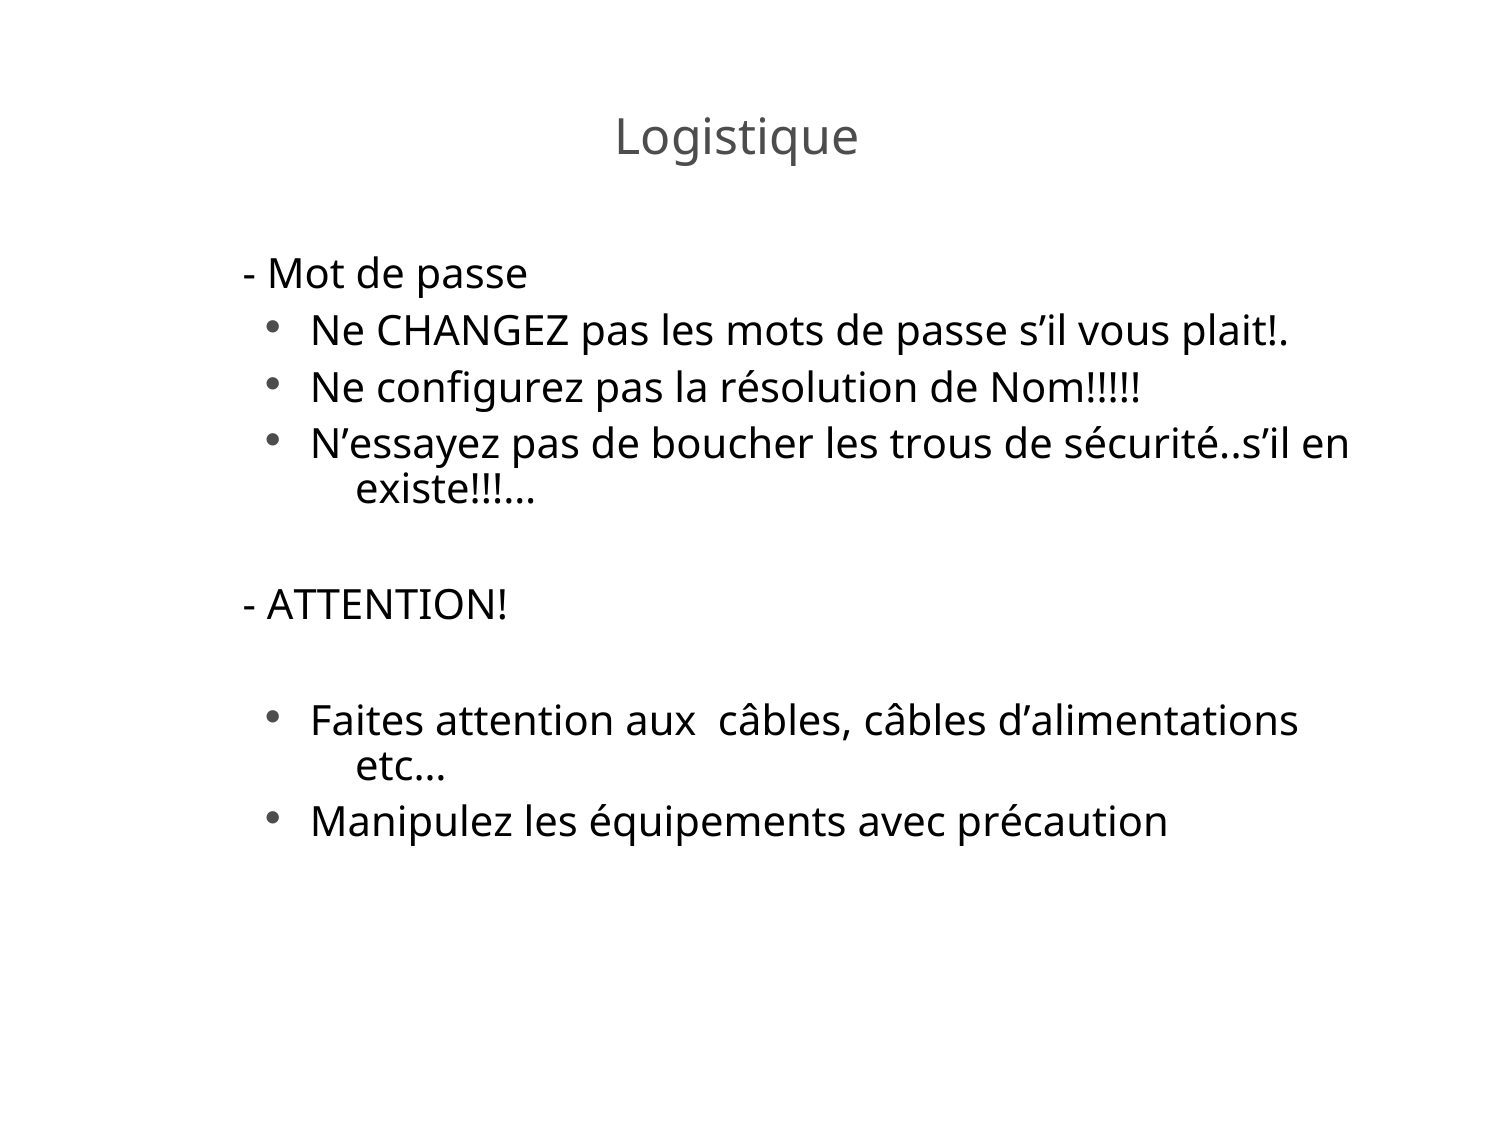

# Logistique
	- Mot de passe
Ne CHANGEZ pas les mots de passe s’il vous plait!.
Ne configurez pas la résolution de Nom!!!!!
N’essayez pas de boucher les trous de sécurité..s’il en existe!!!…
	- ATTENTION!
Faites attention aux câbles, câbles d’alimentations etc…
Manipulez les équipements avec précaution